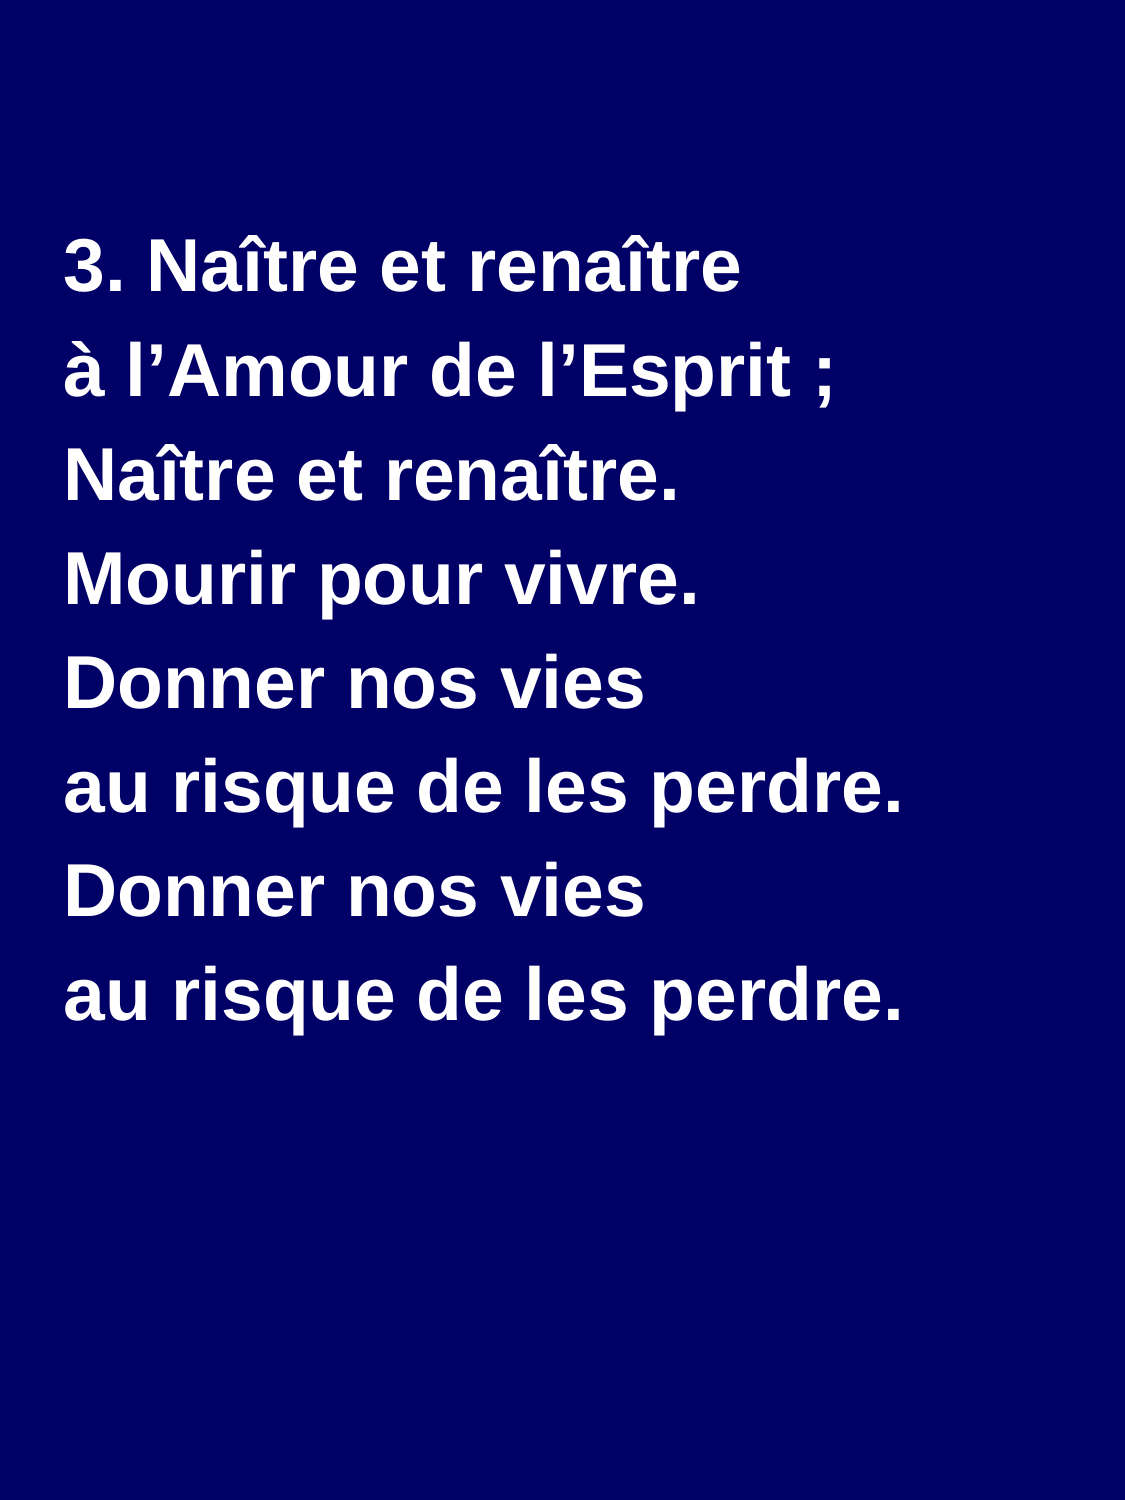

3. Naître et renaître
à l’Amour de l’Esprit ;
Naître et renaître.
Mourir pour vivre.
Donner nos vies
au risque de les perdre.
Donner nos vies
au risque de les perdre.